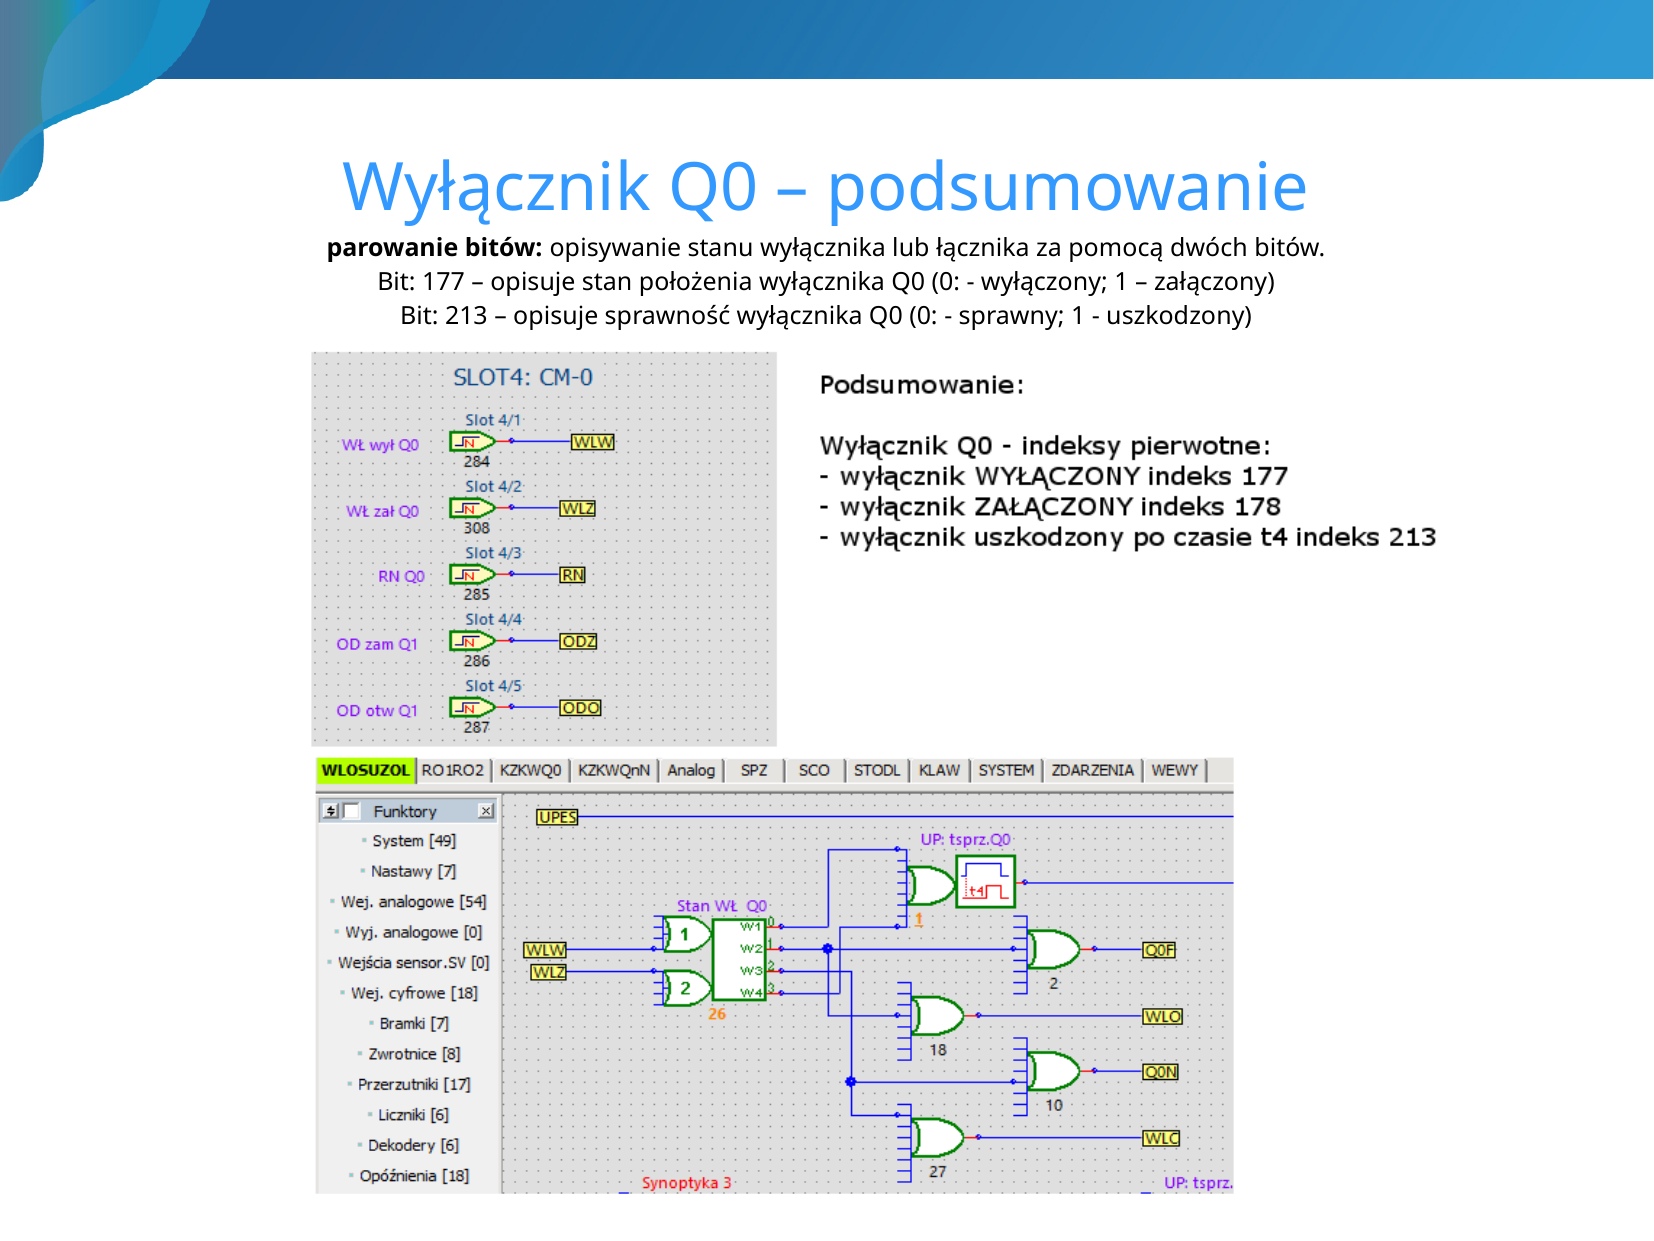

# Wyłącznik Q0 – podsumowanie parowanie bitów: opisywanie stanu wyłącznika lub łącznika za pomocą dwóch bitów. Bit: 177 – opisuje stan położenia wyłącznika Q0 (0: - wyłączony; 1 – załączony) Bit: 213 – opisuje sprawność wyłącznika Q0 (0: - sprawny; 1 - uszkodzony)